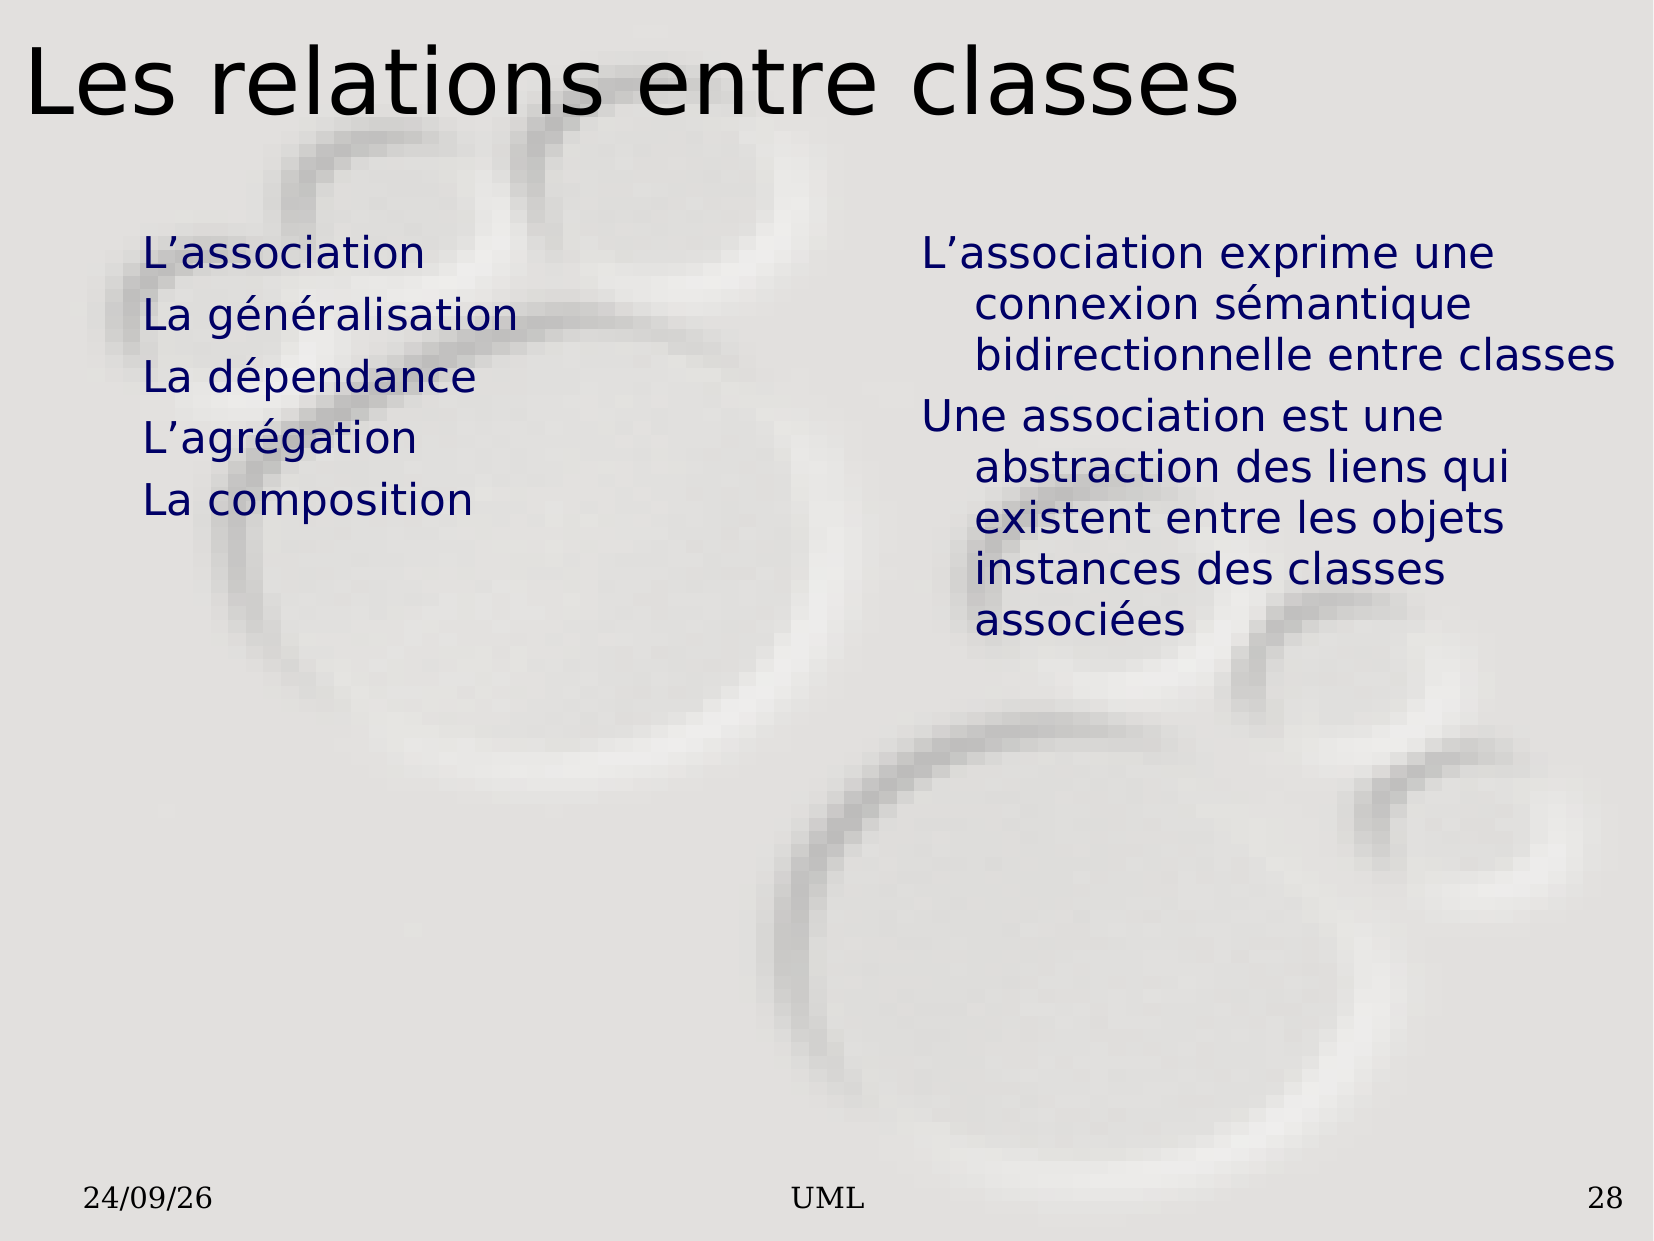

# Les relations entre classes
L’association
La généralisation
La dépendance
L’agrégation
La composition
L’association exprime une connexion sémantique bidirectionnelle entre classes
Une association est une abstraction des liens qui existent entre les objets instances des classes associées
UML
28